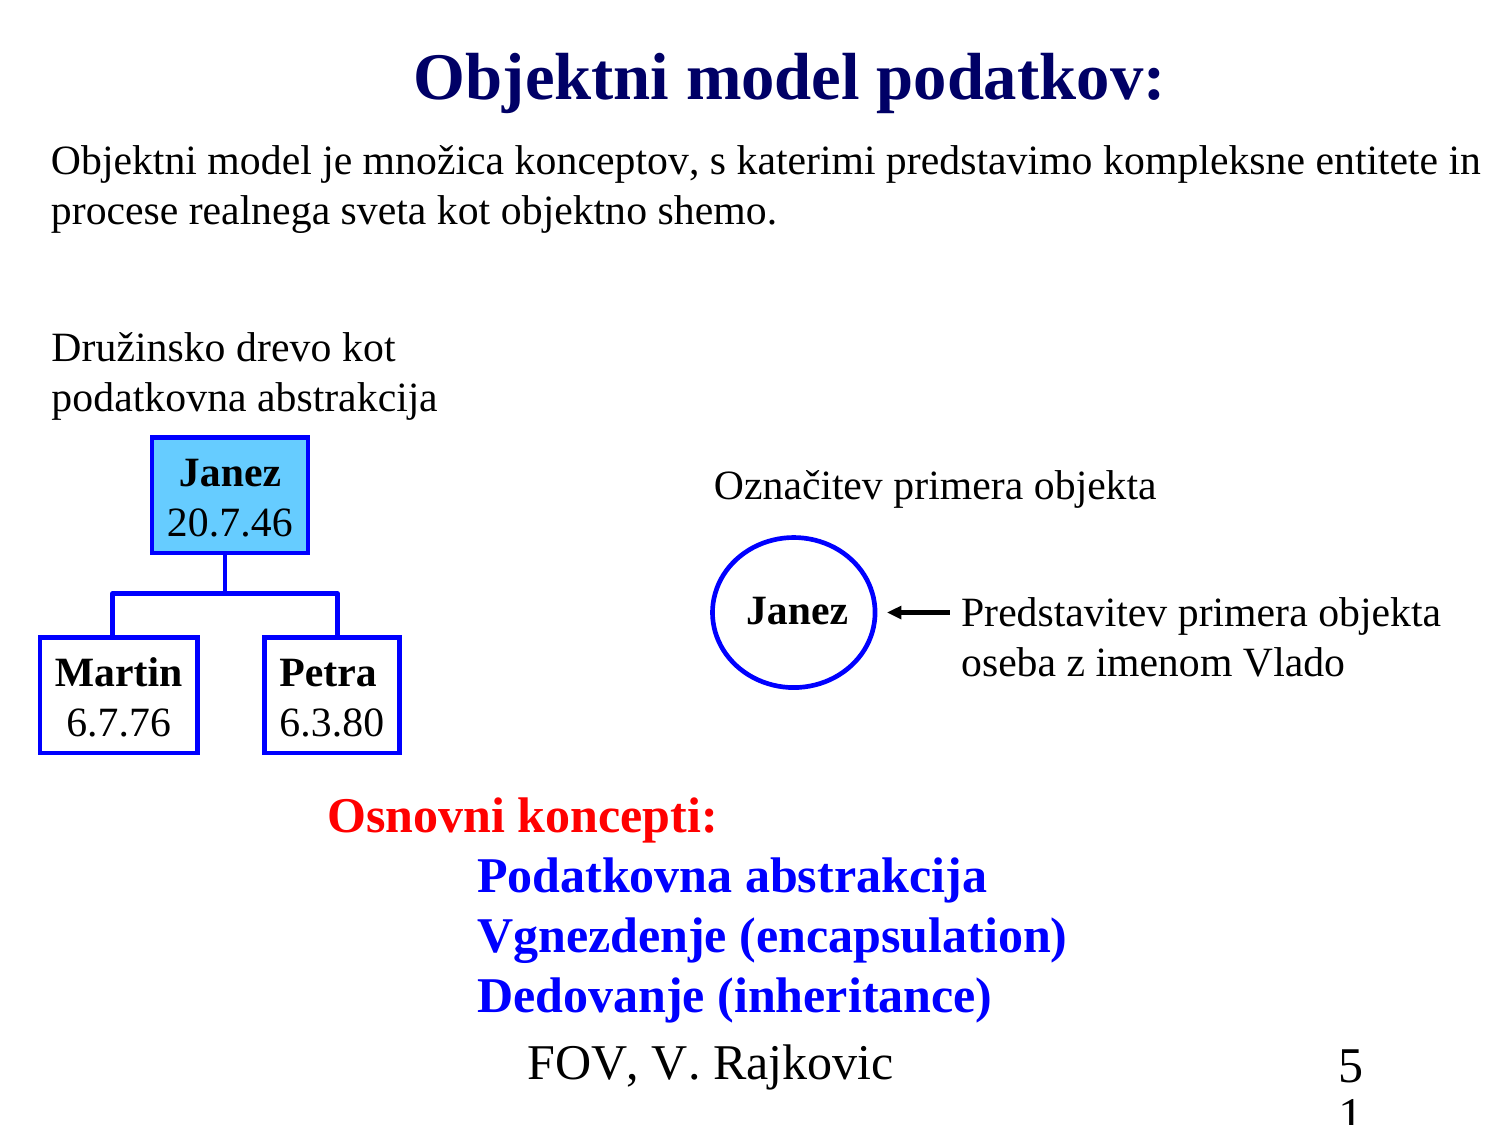

Objektni model podatkov:
Objektni model je množica konceptov, s katerimi predstavimo kompleksne entitete in
procese realnega sveta kot objektno shemo.
Družinsko drevo kot
podatkovna abstrakcija
Janez
20.7.46
Martin
6.7.76
Petra
6.3.80
Označitev primera objekta
Janez
Predstavitev primera objekta
oseba z imenom Vlado
Osnovni koncepti:
	Podatkovna abstrakcija
	Vgnezdenje (encapsulation)
	Dedovanje (inheritance)
FOV, V. Rajkovic
51